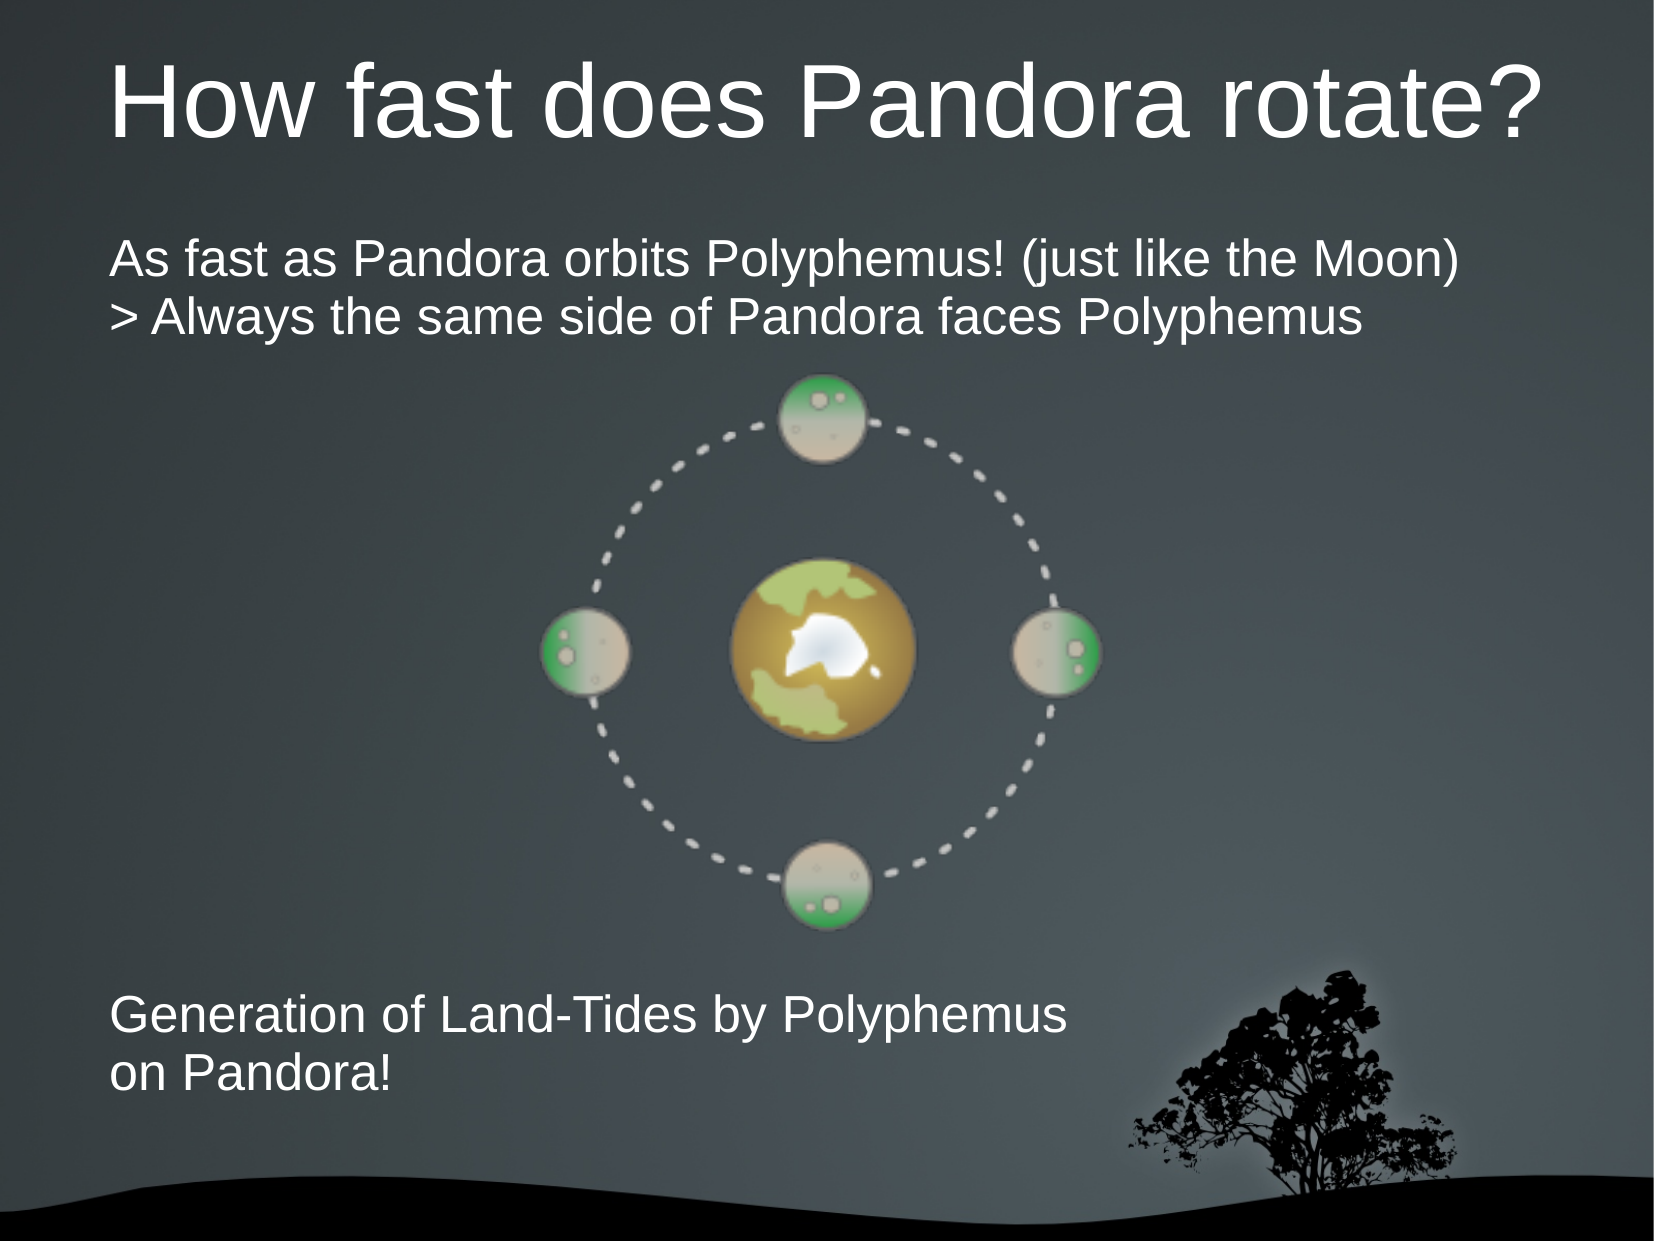

How fast does Pandora rotate?
As fast as Pandora orbits Polyphemus! (just like the Moon)
> Always the same side of Pandora faces Polyphemus
Generation of Land-Tides by Polyphemus
on Pandora!